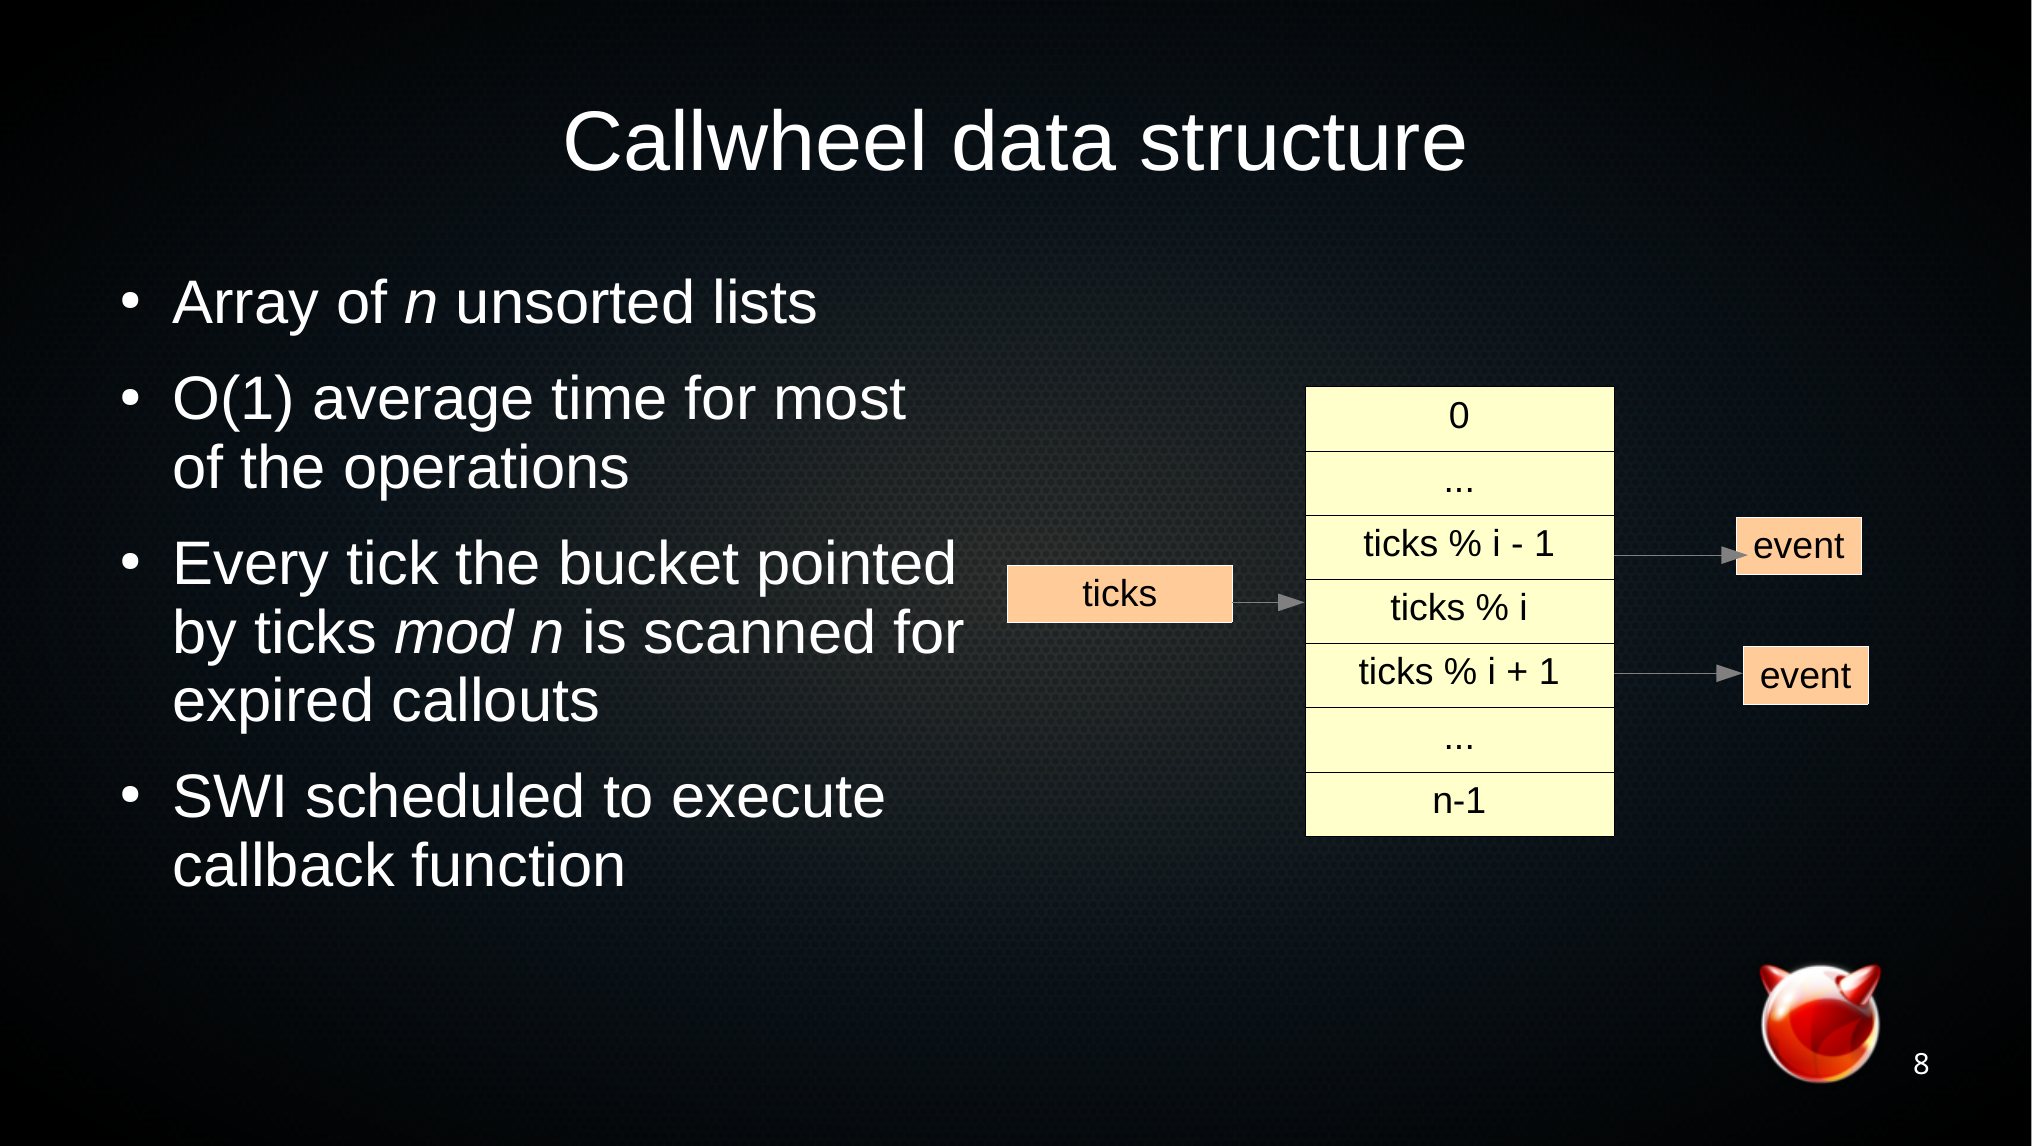

# Callwheel data structure
Array of n unsorted lists
O(1) average time for most of the operations
Every tick the bucket pointed by ticks mod n is scanned for expired callouts
SWI scheduled to execute callback function
| 0 |
| --- |
| ... |
| ticks % i - 1 |
| ticks % i |
| ticks % i + 1 |
| ... |
| n-1 |
| event |
| --- |
| ticks |
| --- |
| event |
| --- |
8